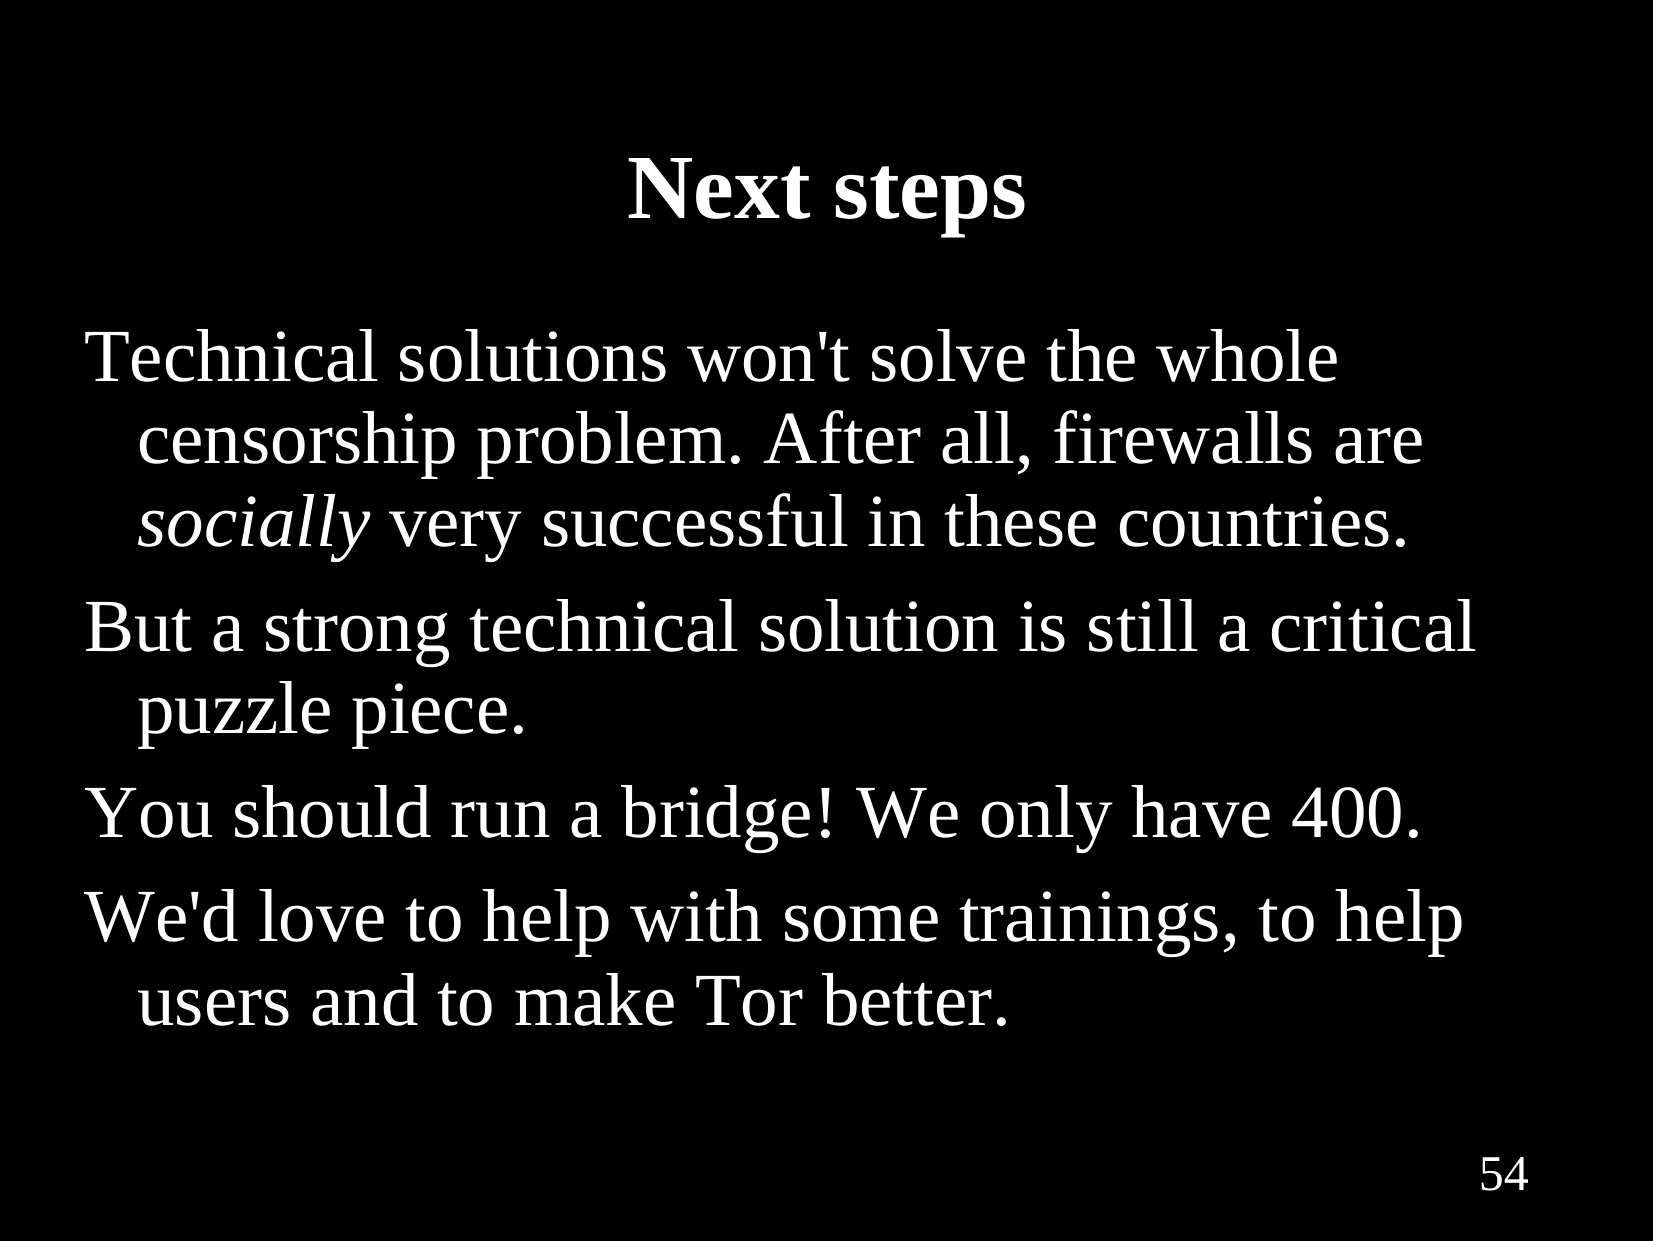

# Next steps
Technical solutions won't solve the whole censorship problem. After all, firewalls are socially very successful in these countries.
But a strong technical solution is still a critical puzzle piece.
You should run a bridge! We only have 400.
We'd love to help with some trainings, to help users and to make Tor better.